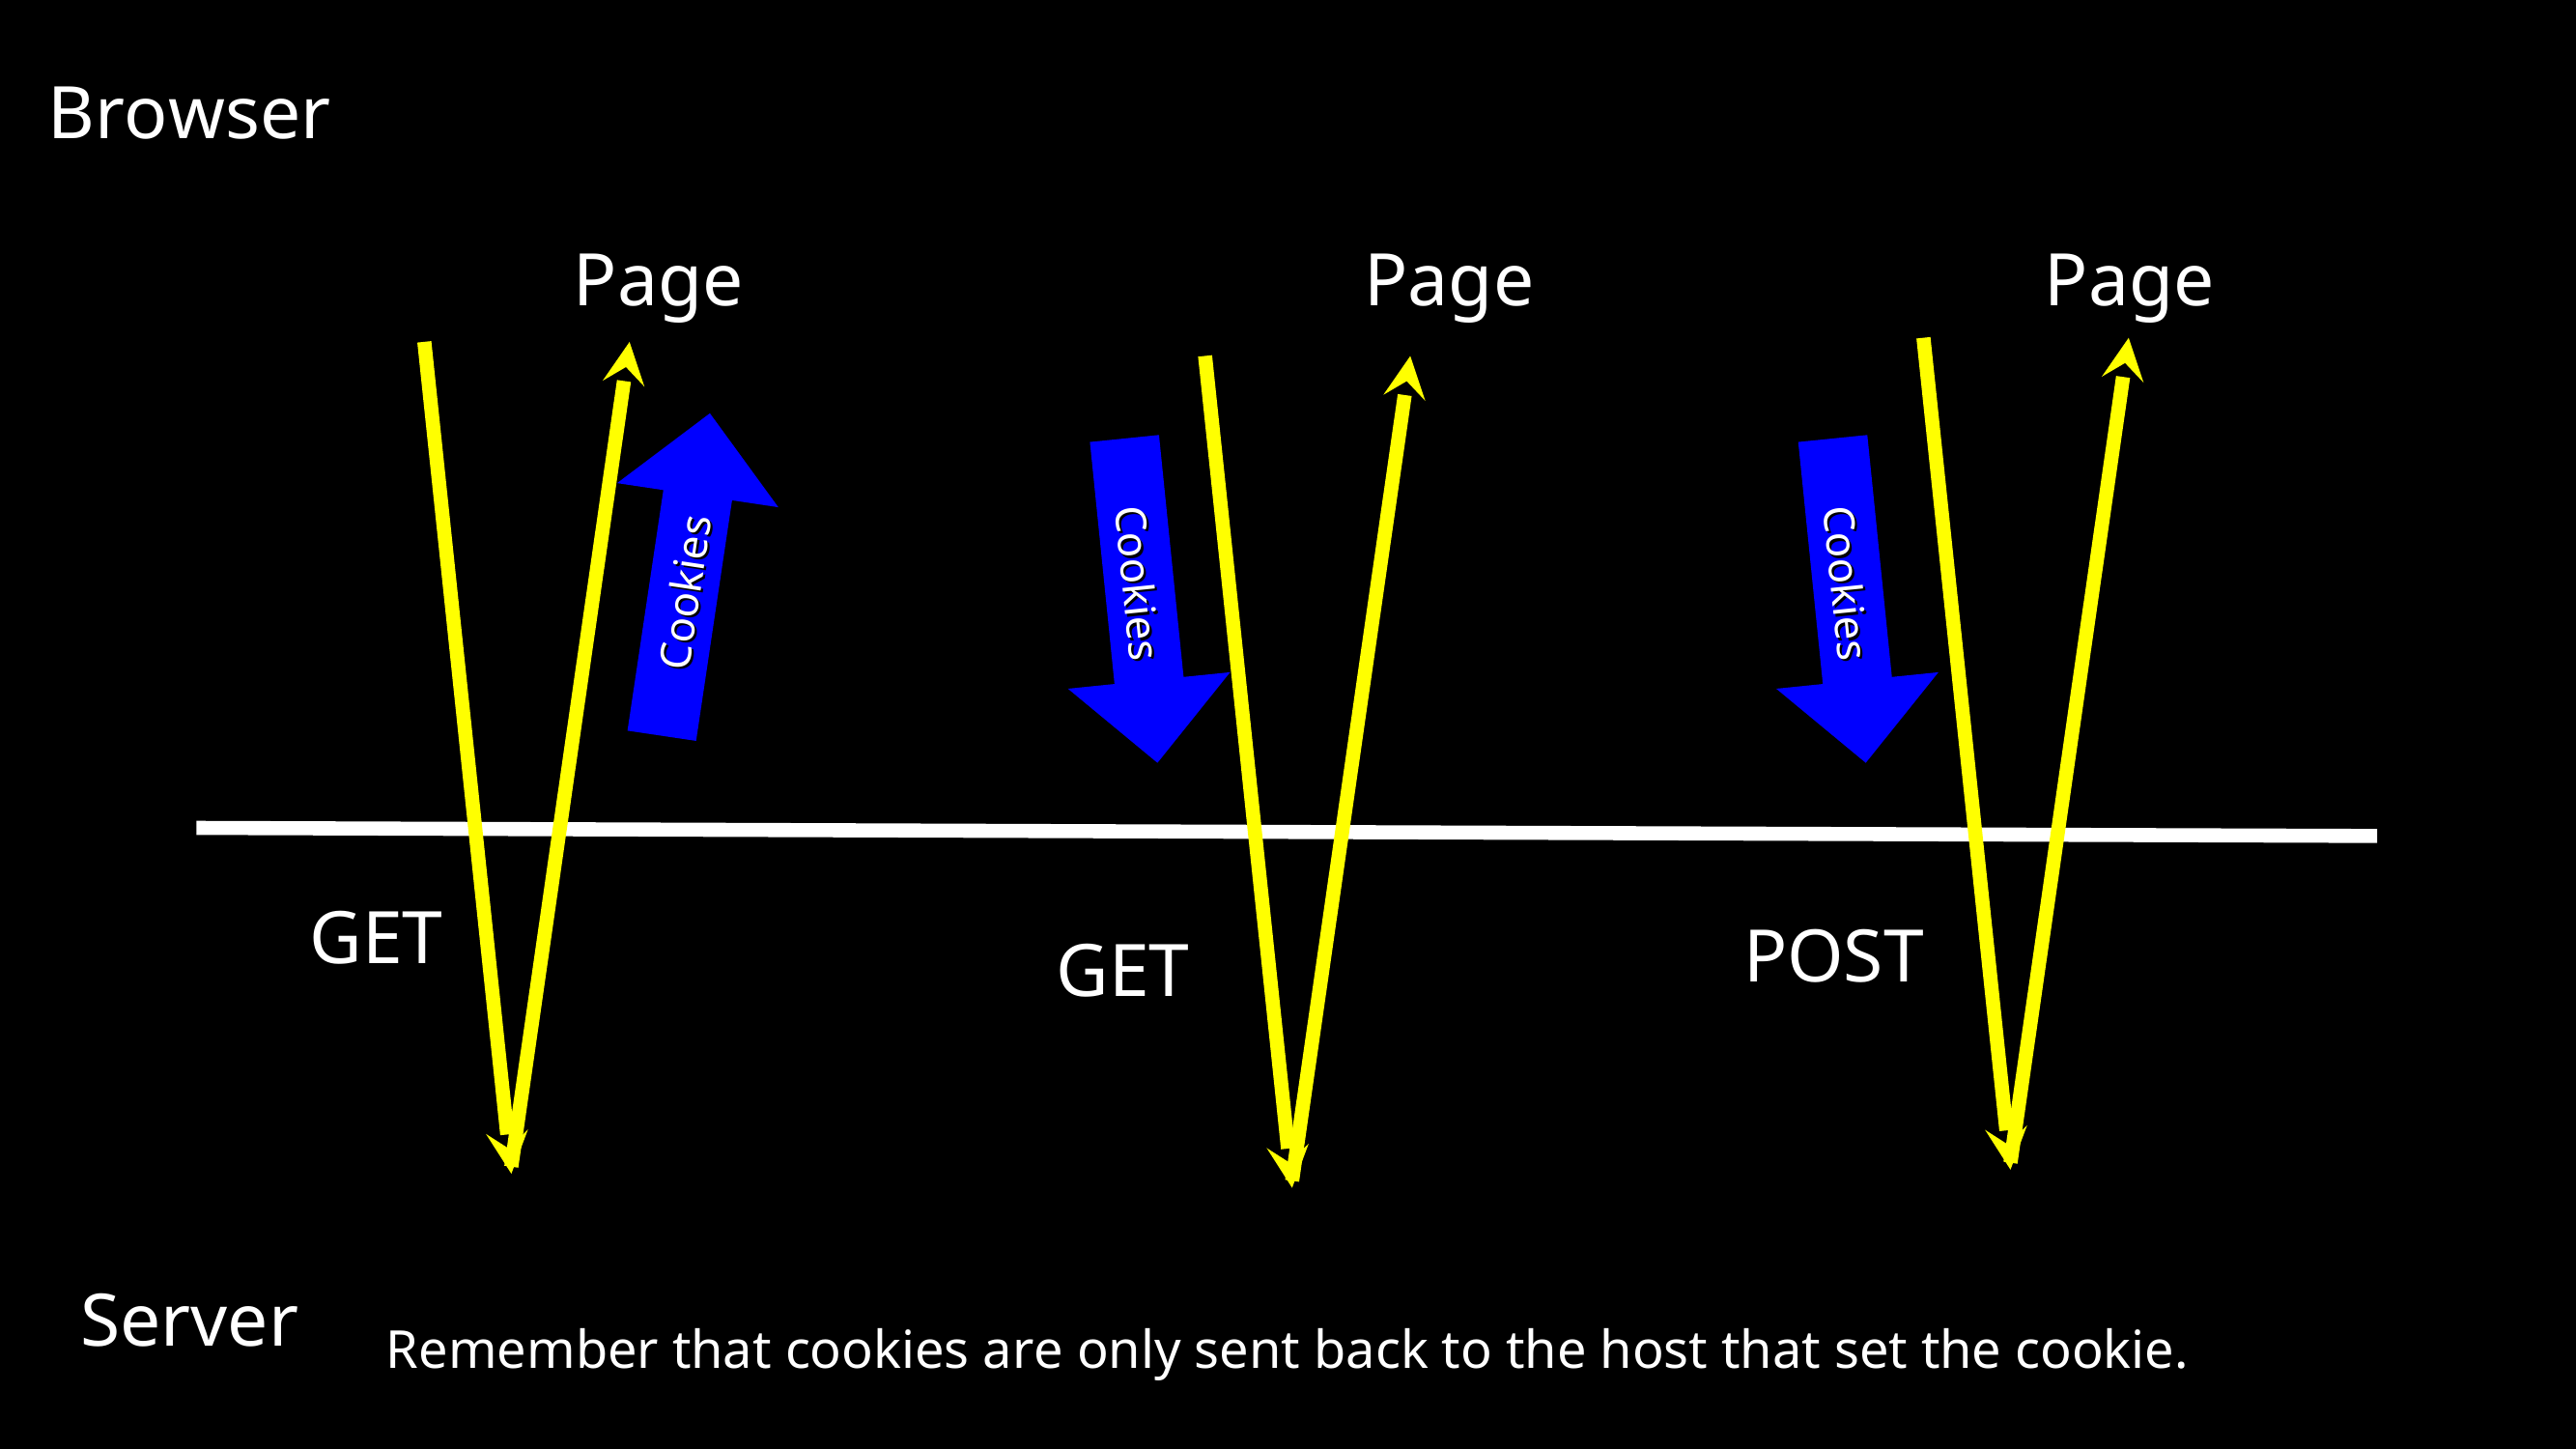

Browser
Page
Page
Page
Cookies
Cookies
Cookies
GET
POST
GET
Server
Remember that cookies are only sent back to the host that set the cookie.